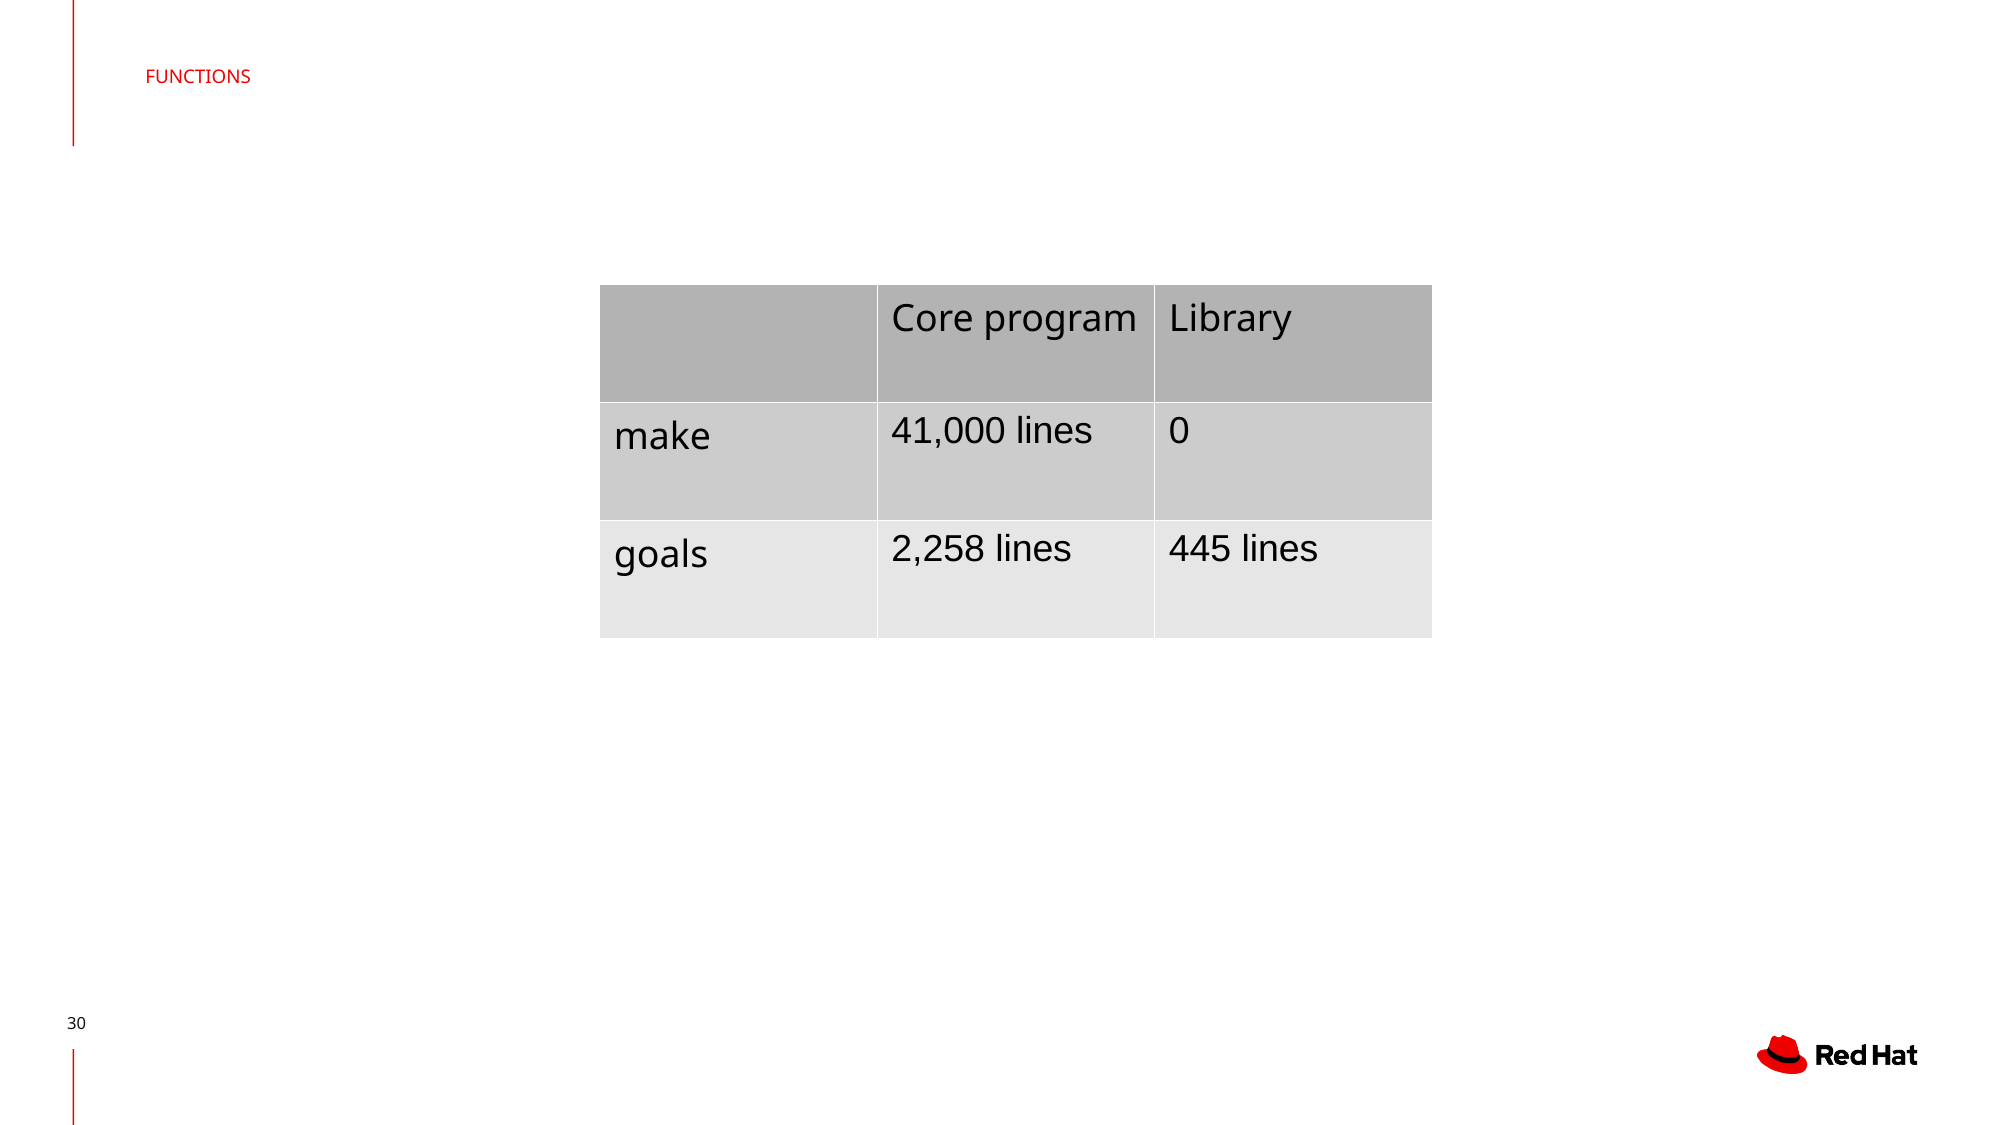

FUNCTIONS
| | Core program | Library |
| --- | --- | --- |
| make | 41,000 lines | 0 |
| goals | 2,258 lines | 445 lines |
30